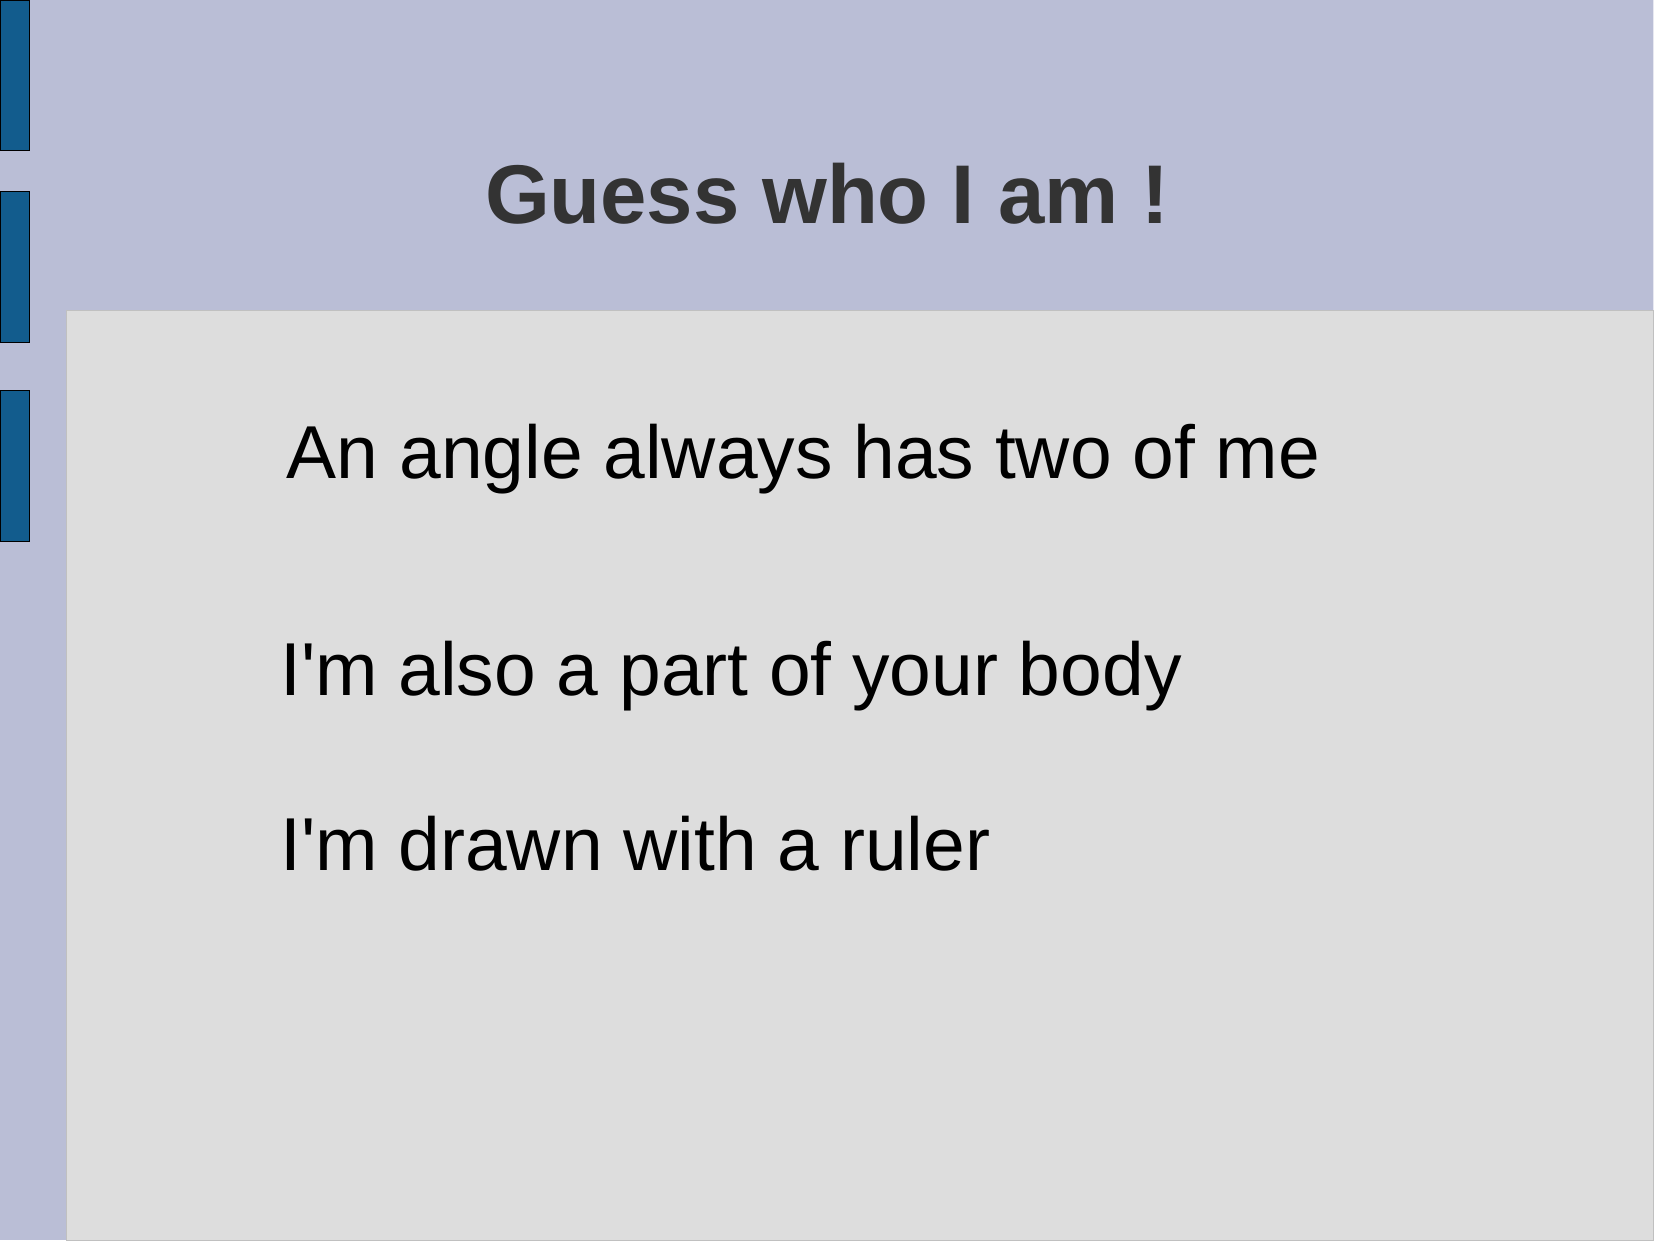

# Guess who I am !
An angle always has two of me
I'm also a part of your body
I'm drawn with a ruler